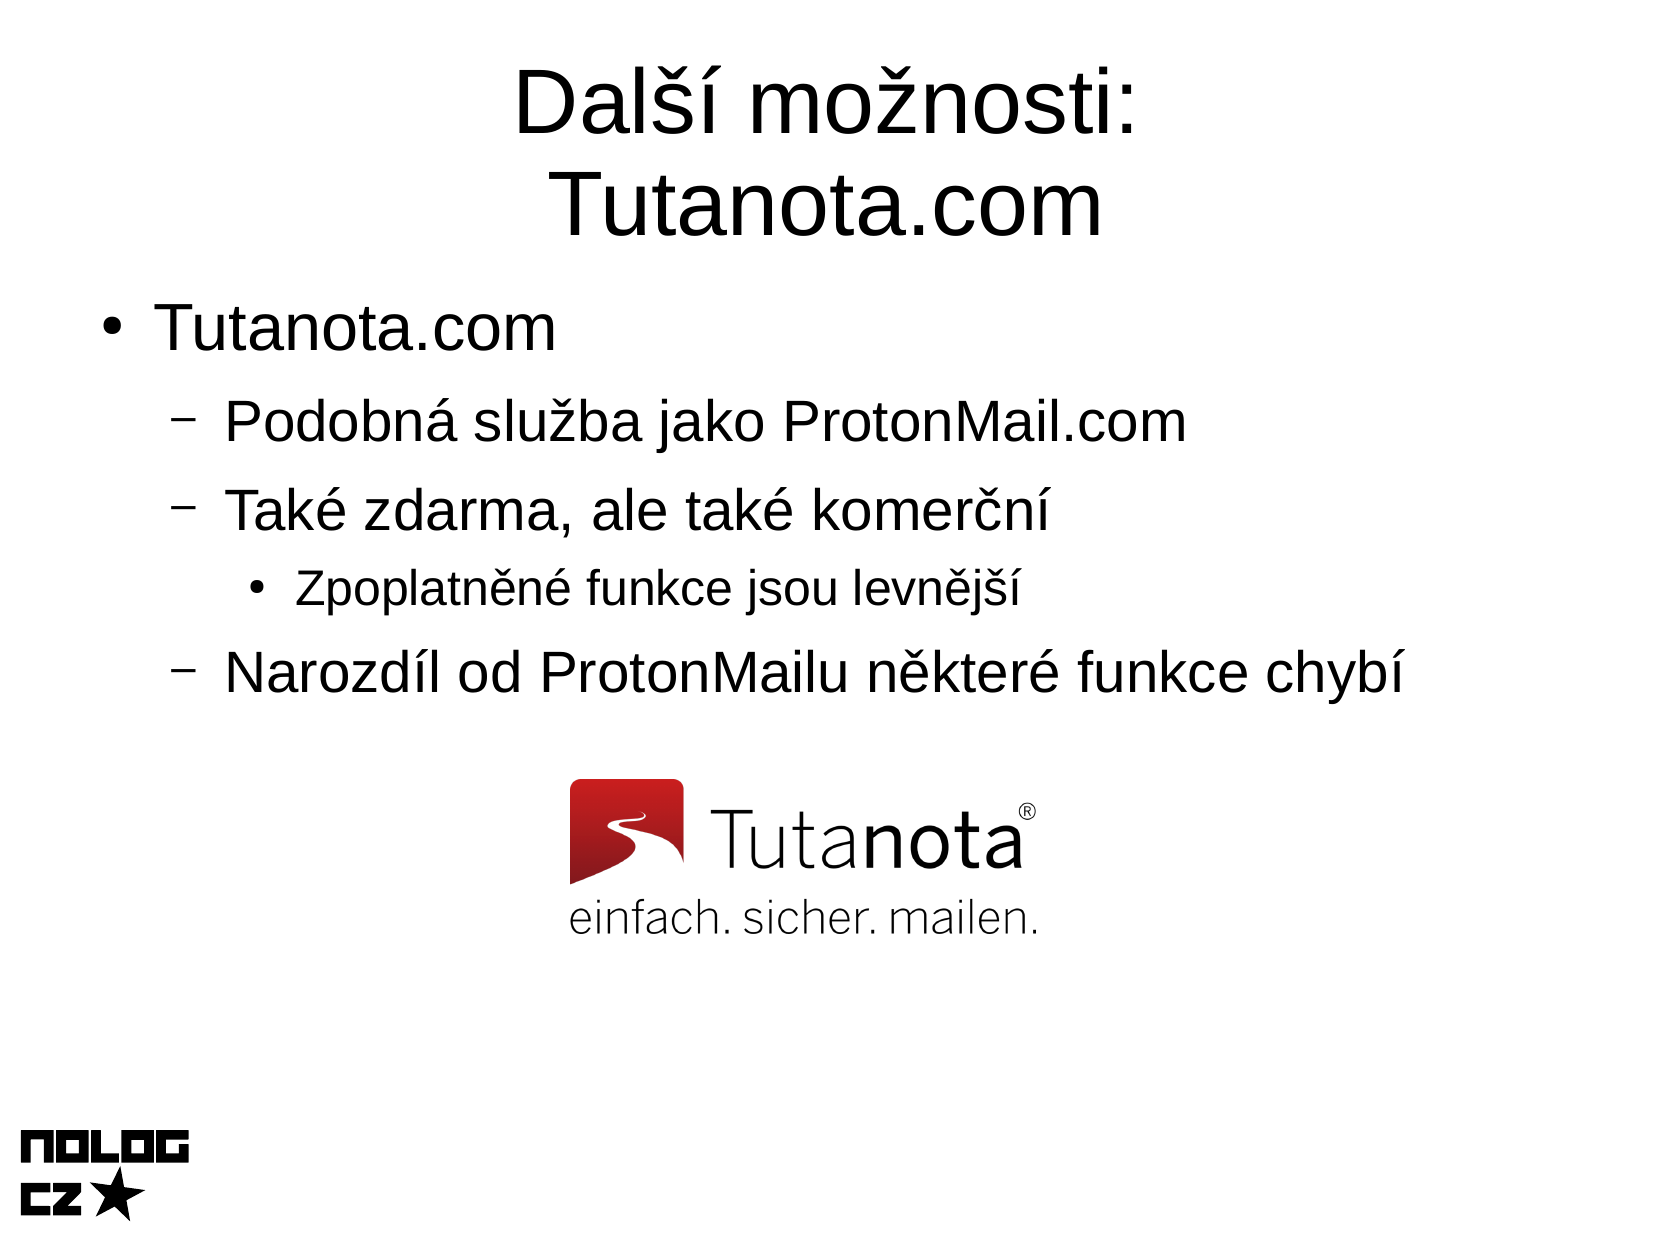

# Další možnosti: Tutanota.com
Tutanota.com
Podobná služba jako ProtonMail.com
Také zdarma, ale také komerční
Zpoplatněné funkce jsou levnější
Narozdíl od ProtonMailu některé funkce chybí